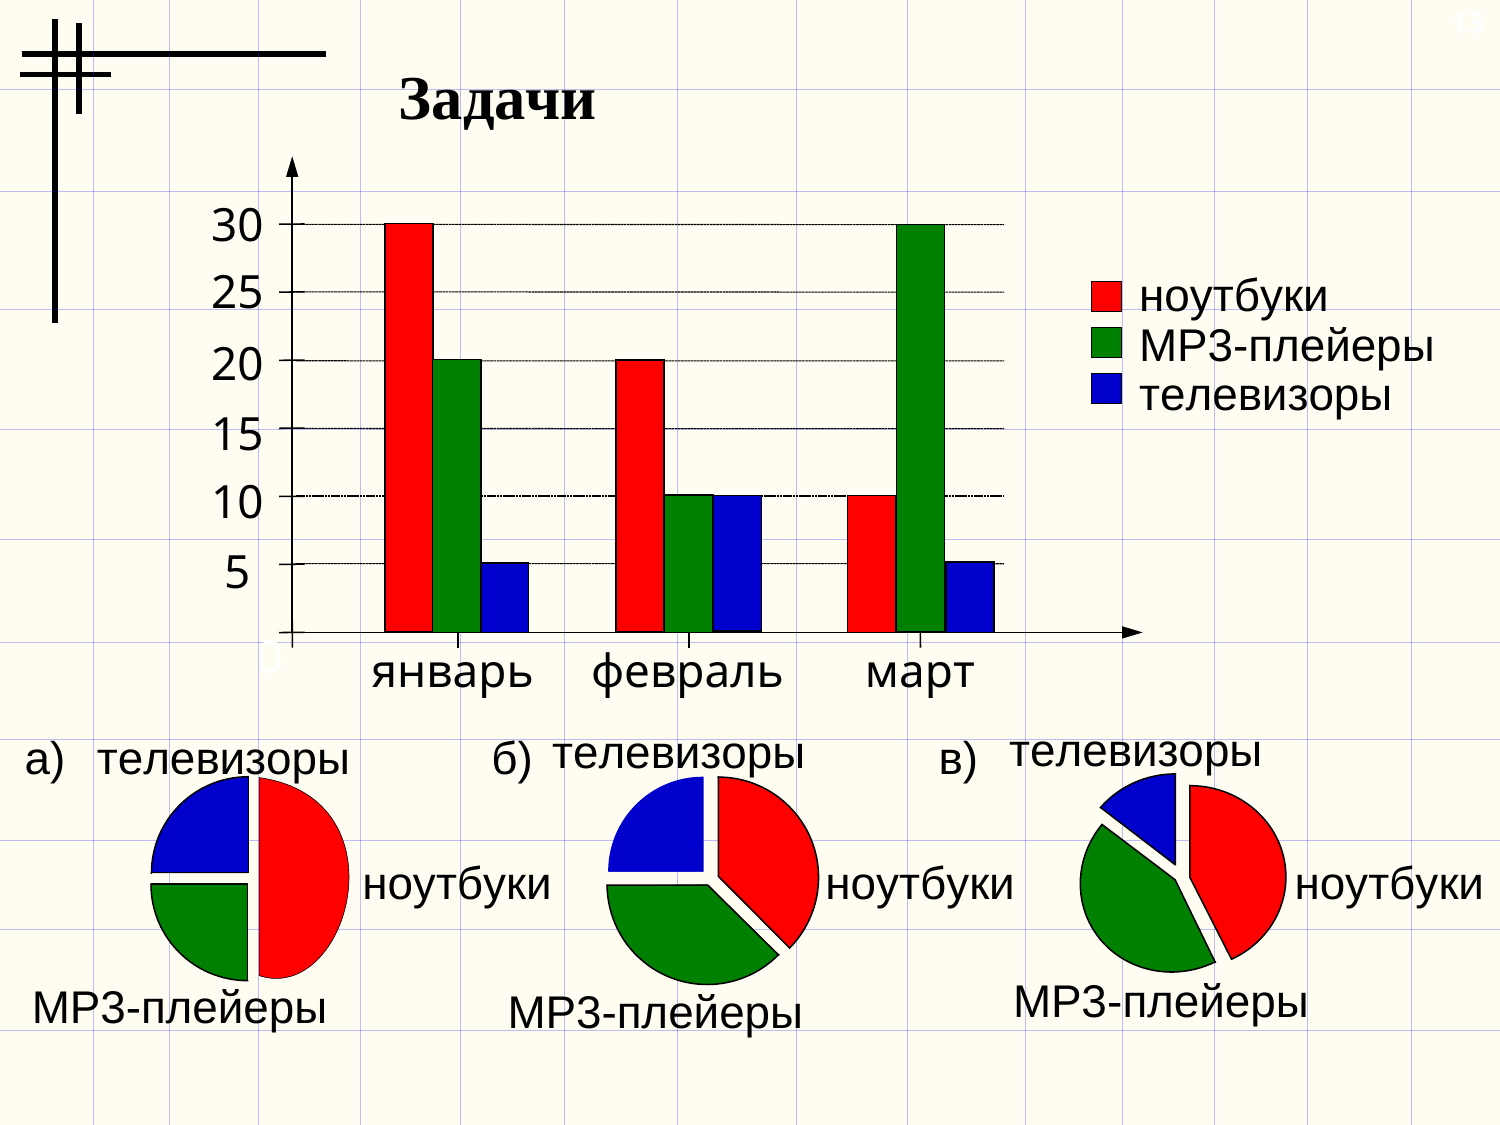

# Задачи
30
25
ноутбуки
MP3-плейеры
телевизоры
20
15
10
5
0
январь
февраль
март
телевизоры
телевизоры
а)
телевизоры
б)
в)
ноутбуки
ноутбуки
ноутбуки
MP3-плейеры
MP3-плейеры
MP3-плейеры